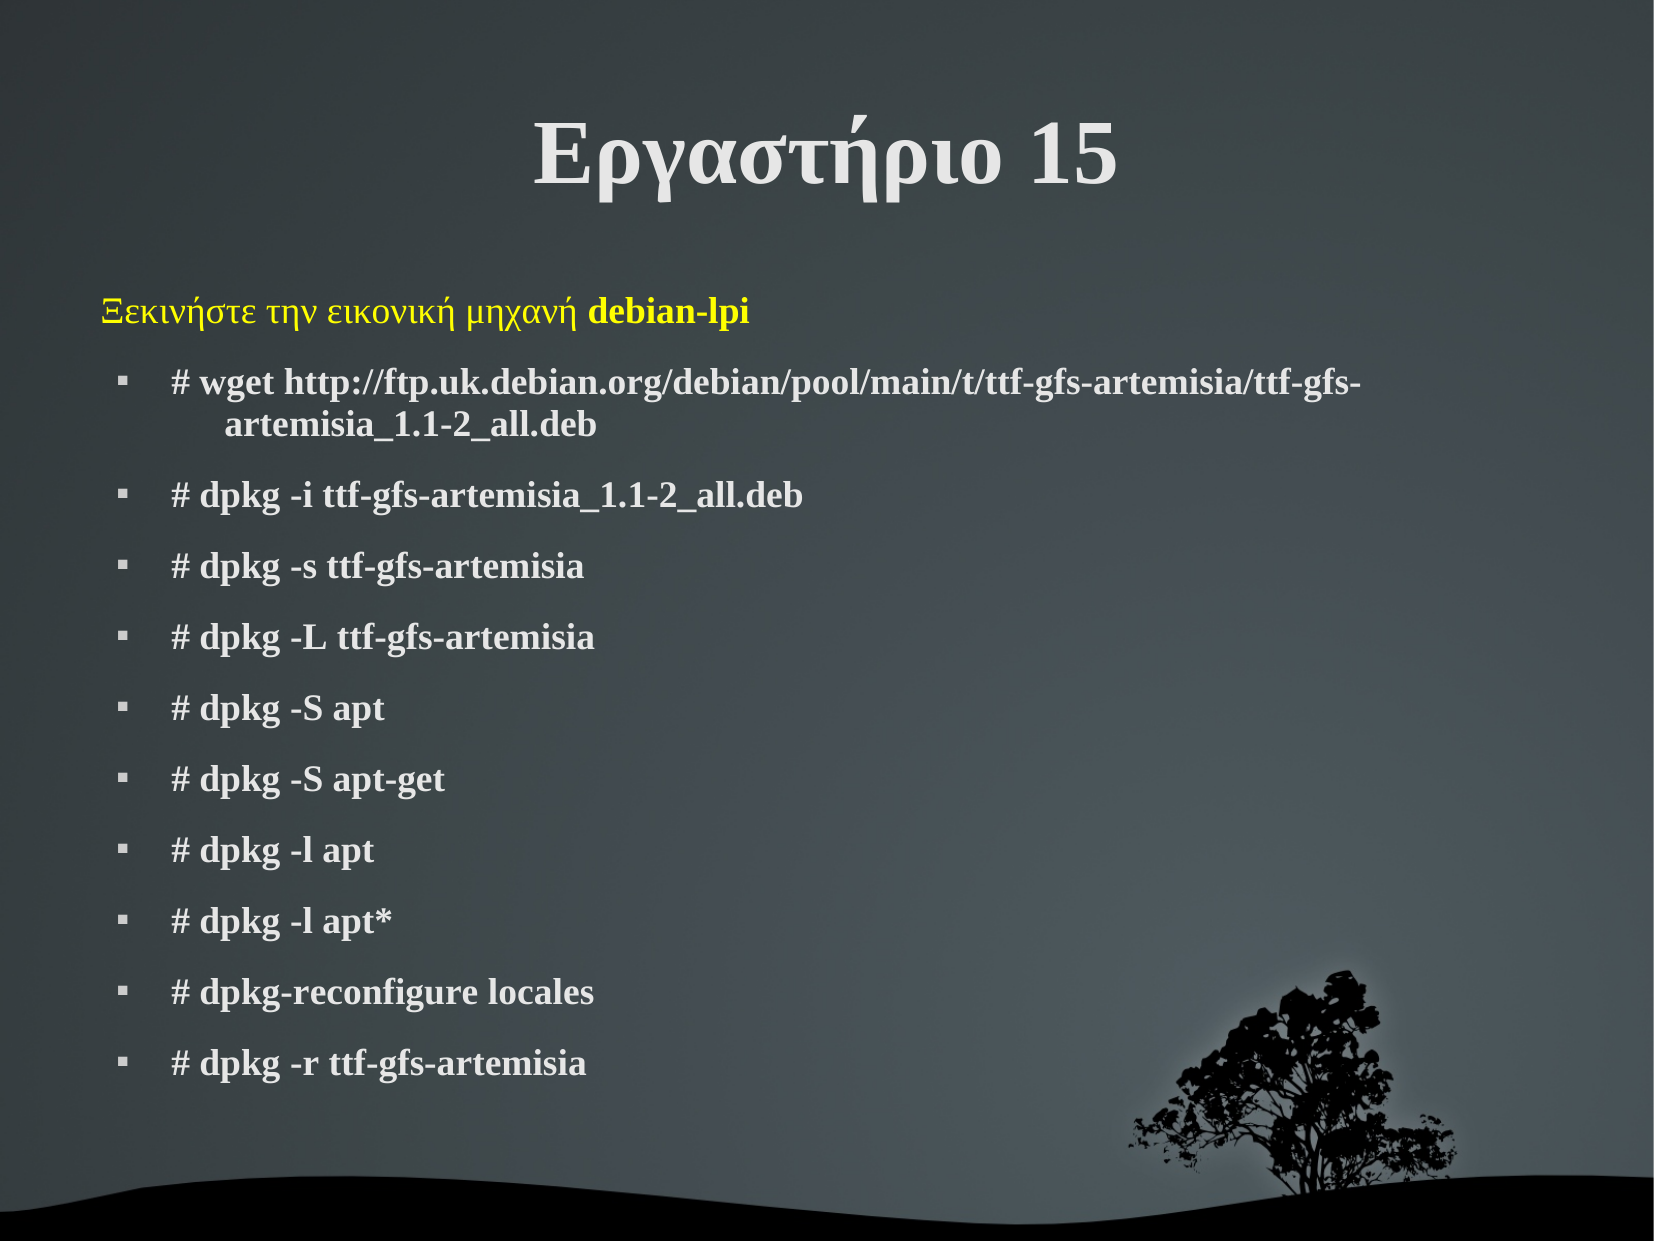

Εργαστήριο 15
# Ξεκινήστε την εικονική μηχανή debian-lpi
# wget http://ftp.uk.debian.org/debian/pool/main/t/ttf-gfs-artemisia/ttf-gfs-artemisia_1.1-2_all.deb
# dpkg -i ttf-gfs-artemisia_1.1-2_all.deb
# dpkg -s ttf-gfs-artemisia
# dpkg -L ttf-gfs-artemisia
# dpkg -S apt
# dpkg -S apt-get
# dpkg -l apt
# dpkg -l apt*
# dpkg-reconfigure locales
# dpkg -r ttf-gfs-artemisia